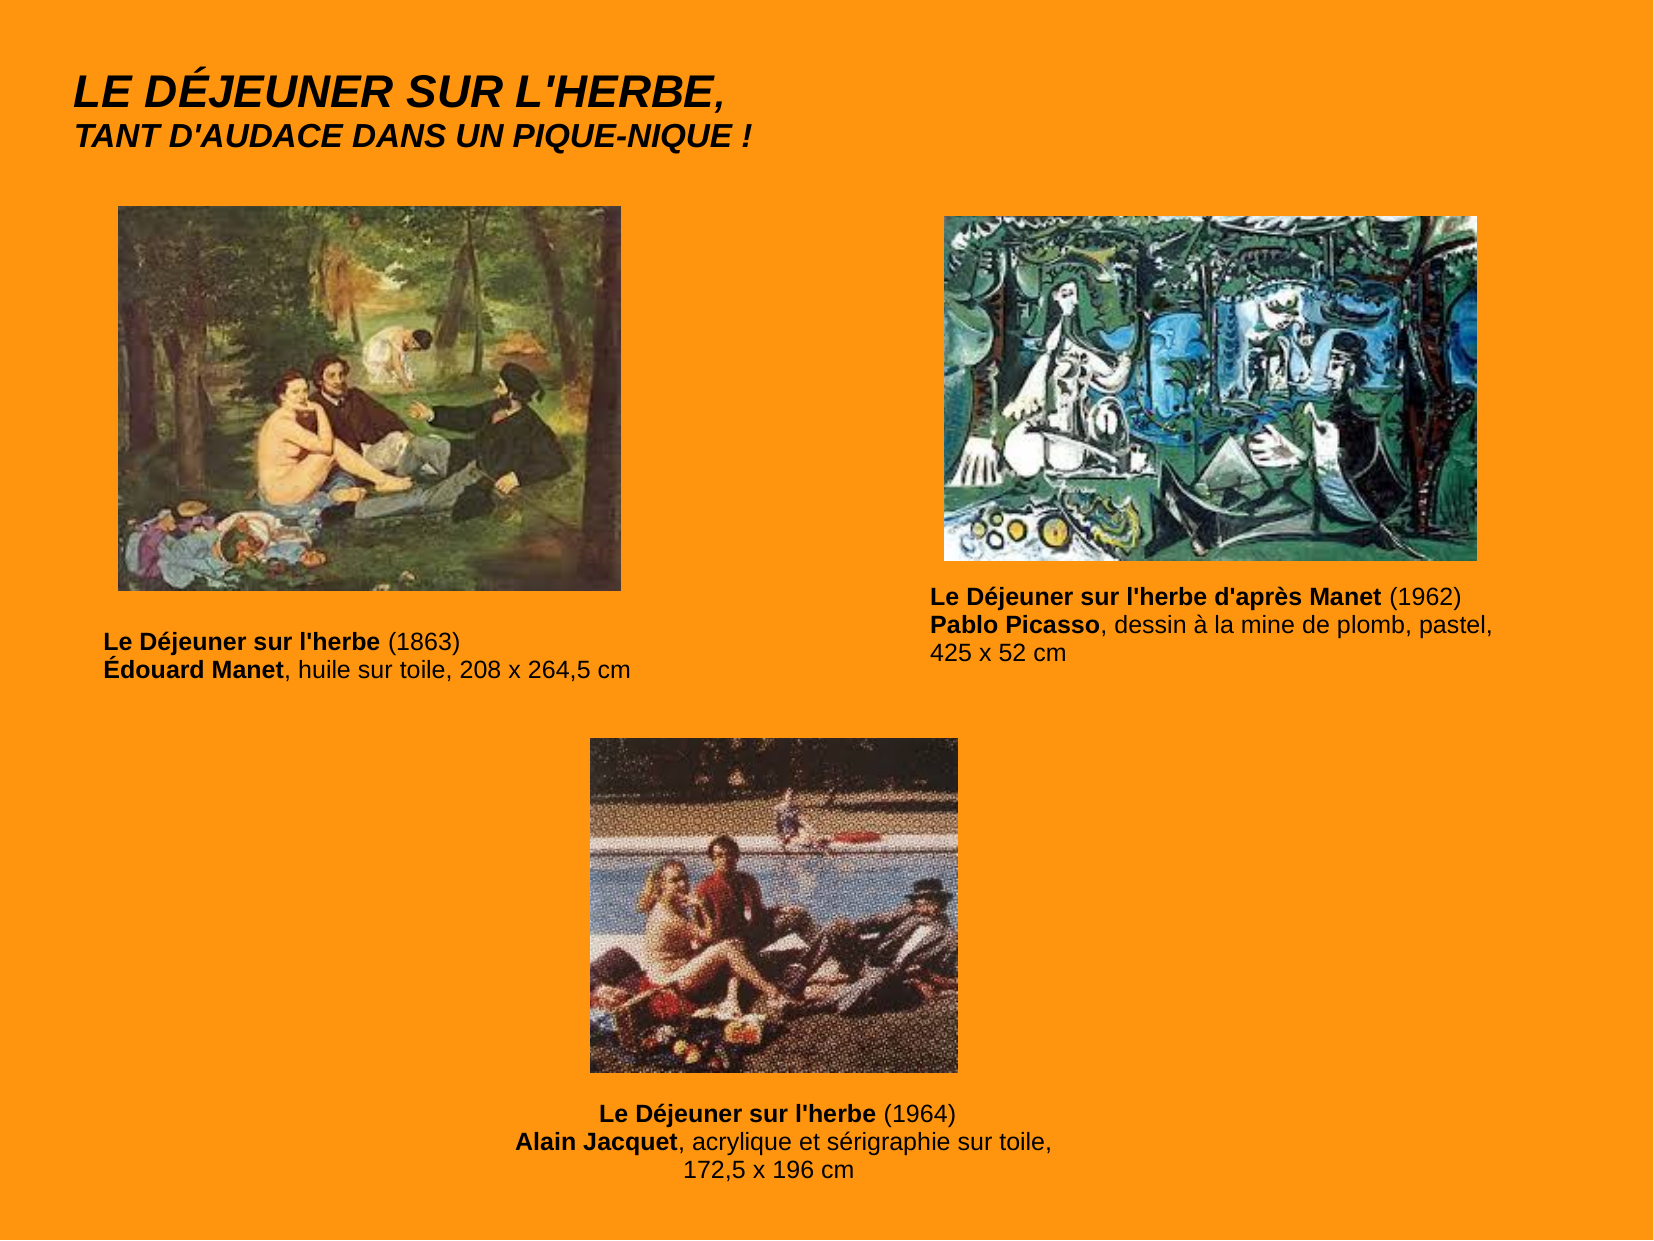

LE DÉJEUNER SUR L'HERBE,
TANT D'AUDACE DANS UN PIQUE-NIQUE !
Le Déjeuner sur l'herbe d'après Manet (1962)
Pablo Picasso, dessin à la mine de plomb, pastel,
425 x 52 cm
Le Déjeuner sur l'herbe (1863)
Édouard Manet, huile sur toile, 208 x 264,5 cm
 Le Déjeuner sur l'herbe (1964)
 Alain Jacquet, acrylique et sérigraphie sur toile,
 172,5 x 196 cm